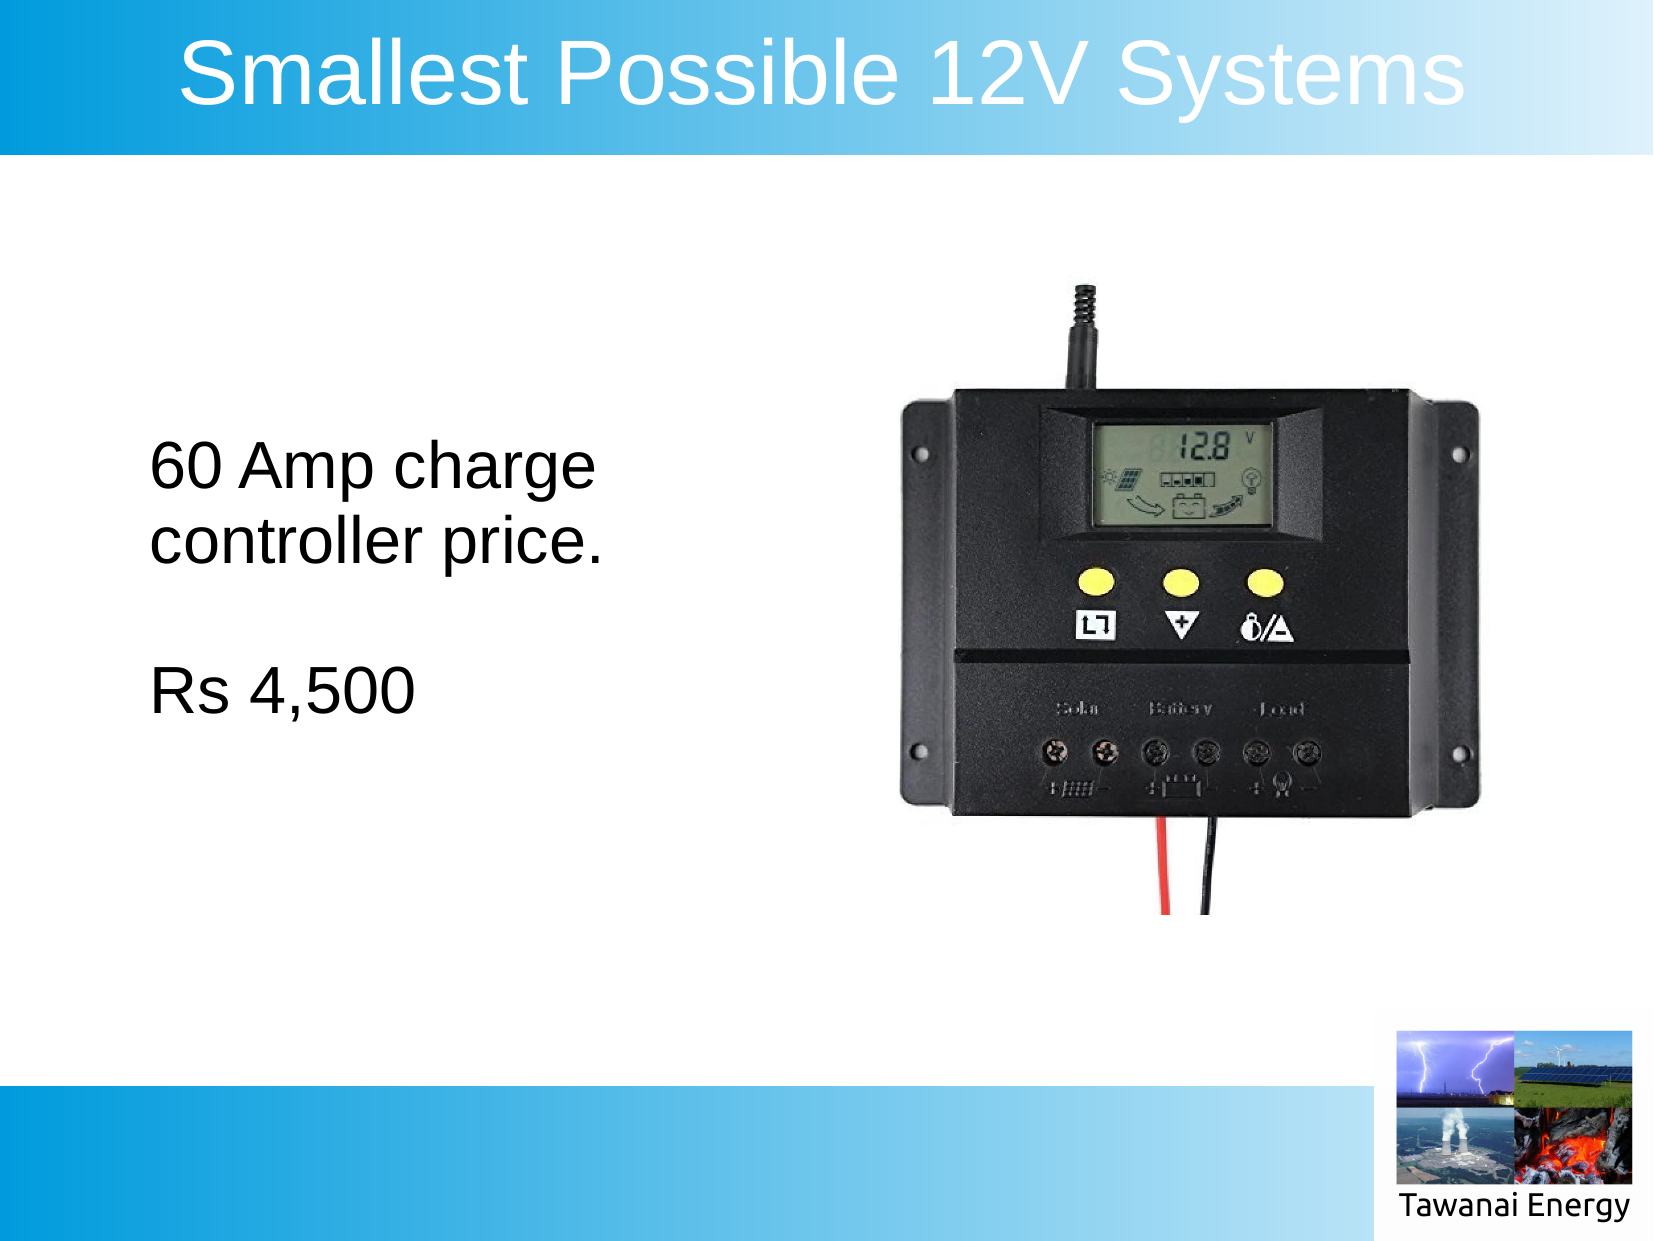

# Smallest Possible 12V Systems
60 Amp charge controller price.
Rs 4,500